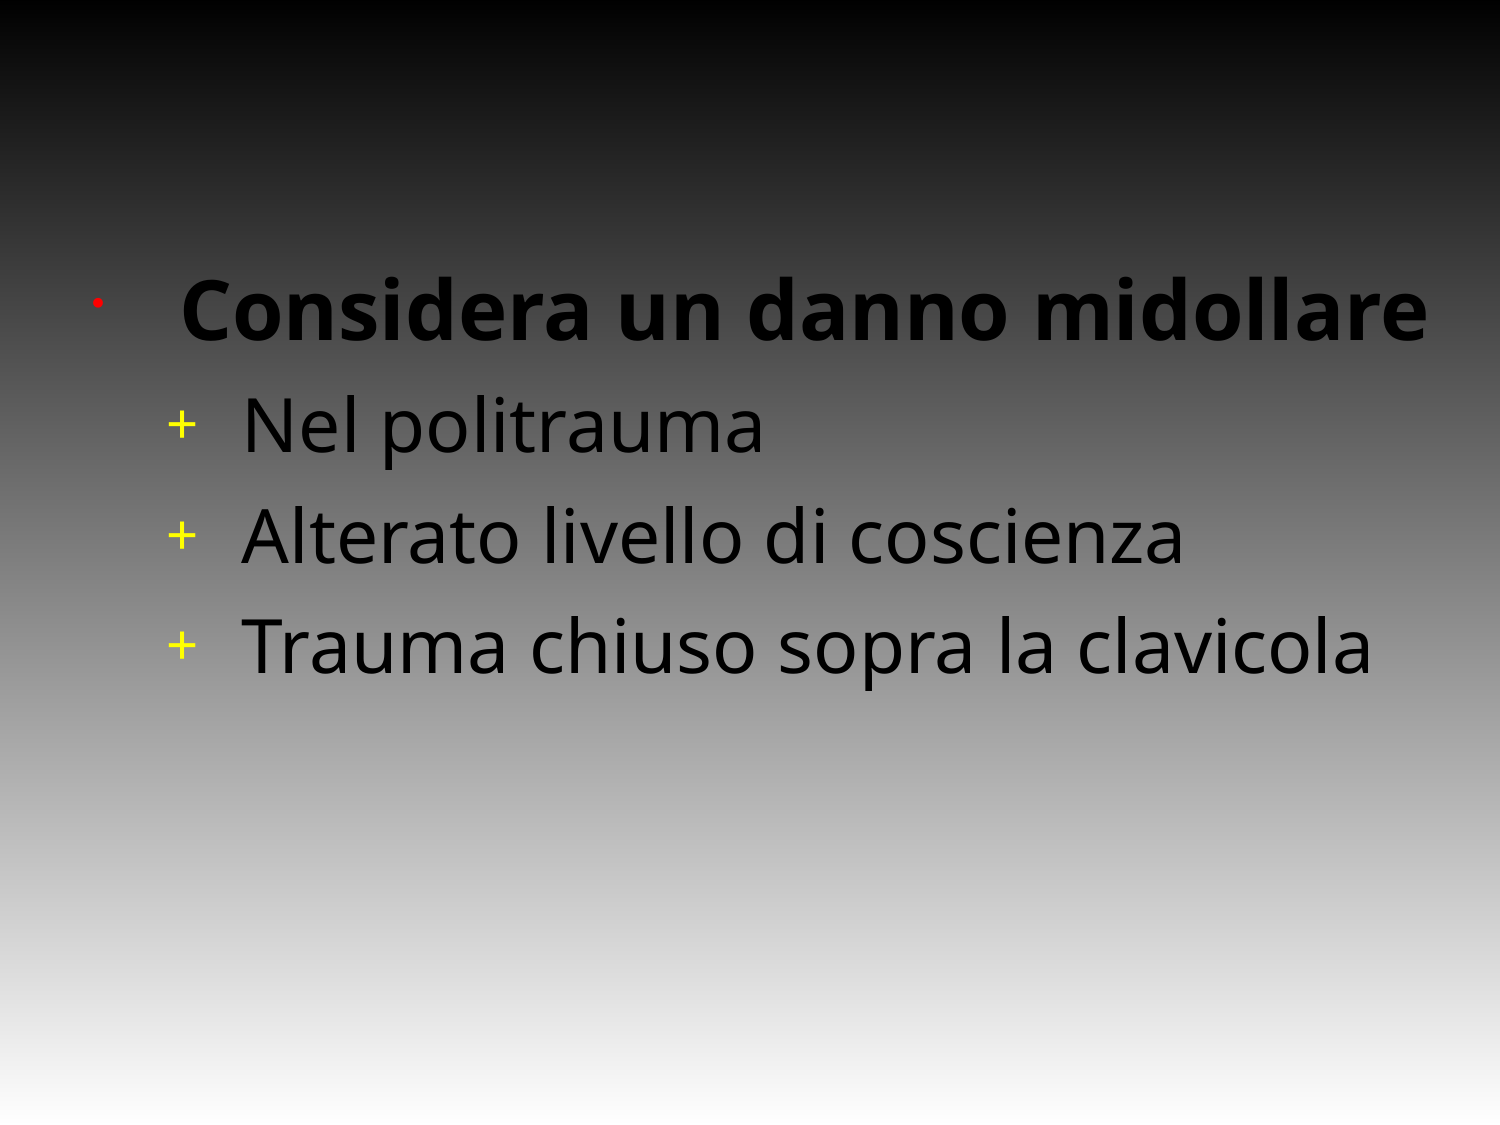

# Considera un danno midollare
Nel politrauma
Alterato livello di coscienza
Trauma chiuso sopra la clavicola